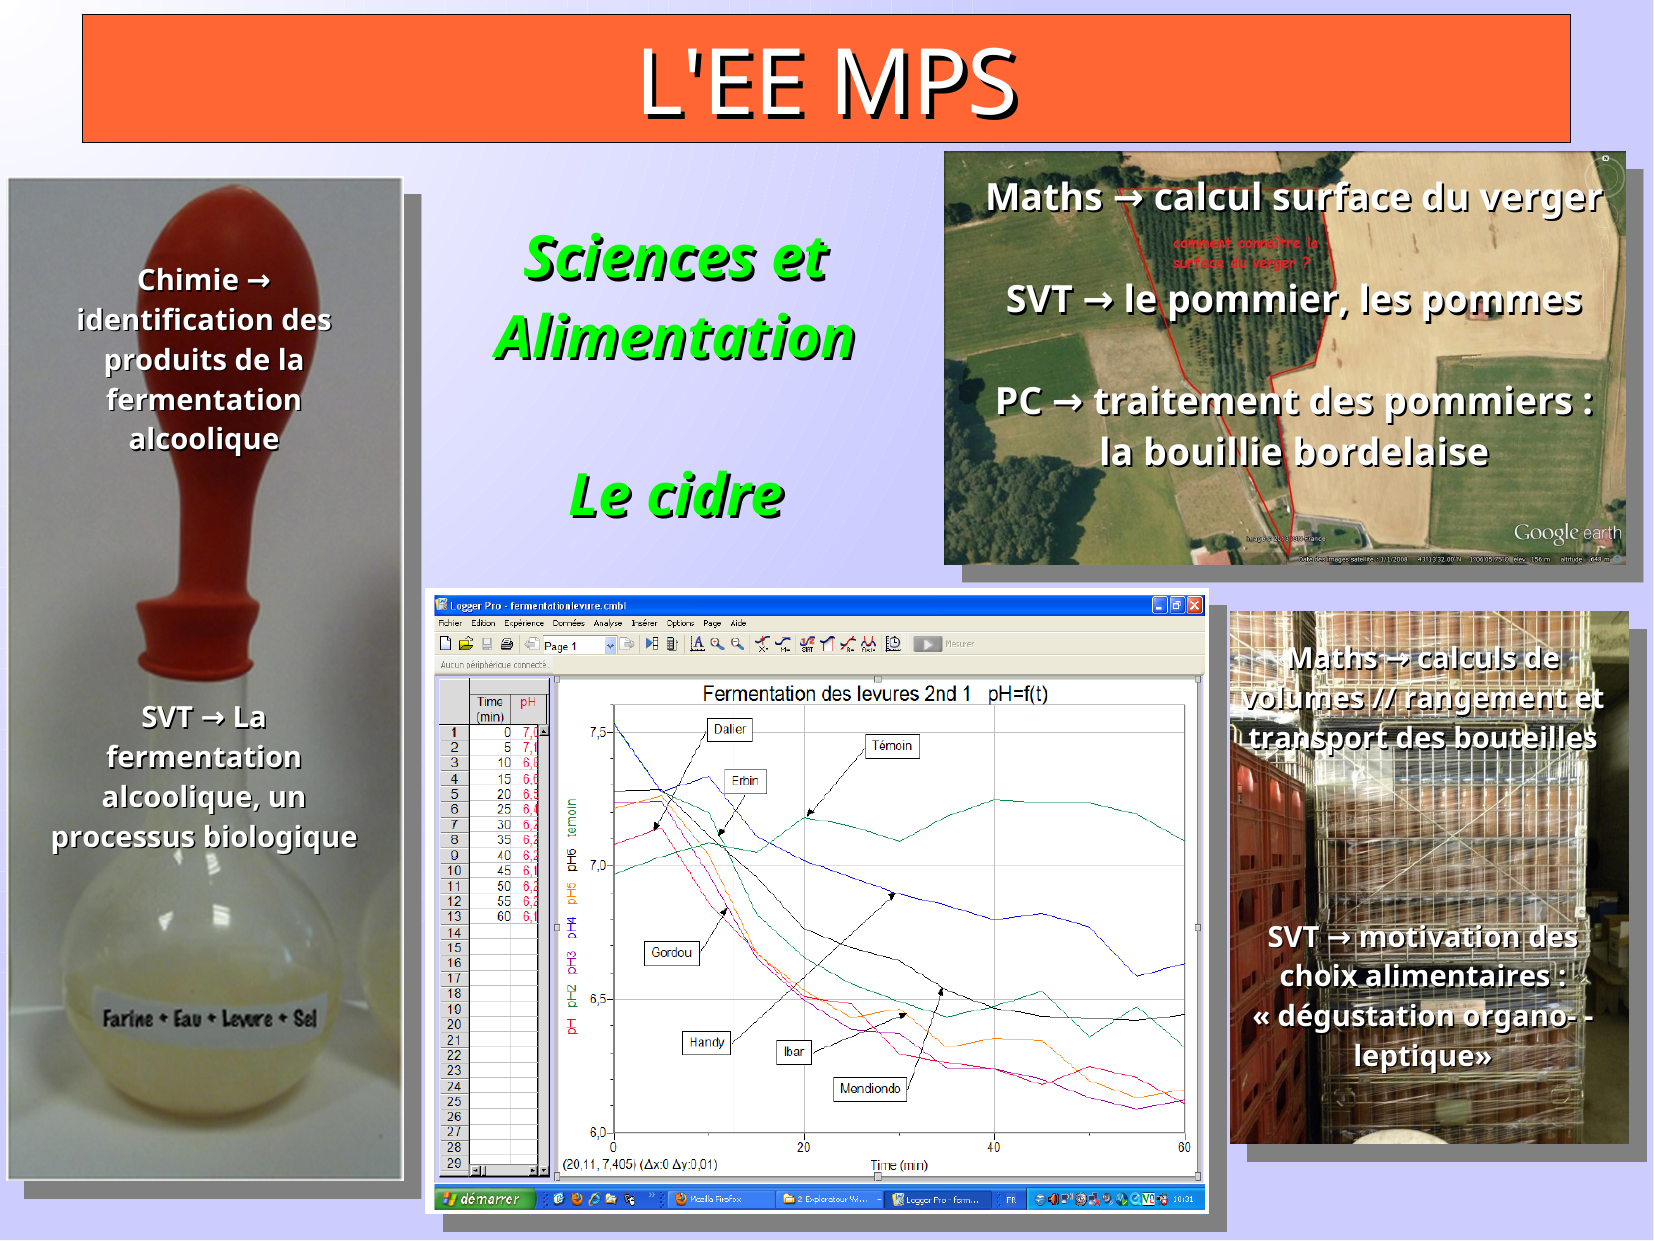

# L'EE MPS
Maths → calcul surface du verger
SVT → le pommier, les pommes
PC → traitement des pommiers : la bouillie bordelaise
Sciences et Alimentation
Le cidre
Chimie → identification des produits de la fermentation alcoolique
SVT → La fermentation alcoolique, un processus biologique
Maths → calculs de volumes // rangement et transport des bouteilles
SVT → motivation des choix alimentaires : « dégustation organo- -leptique»